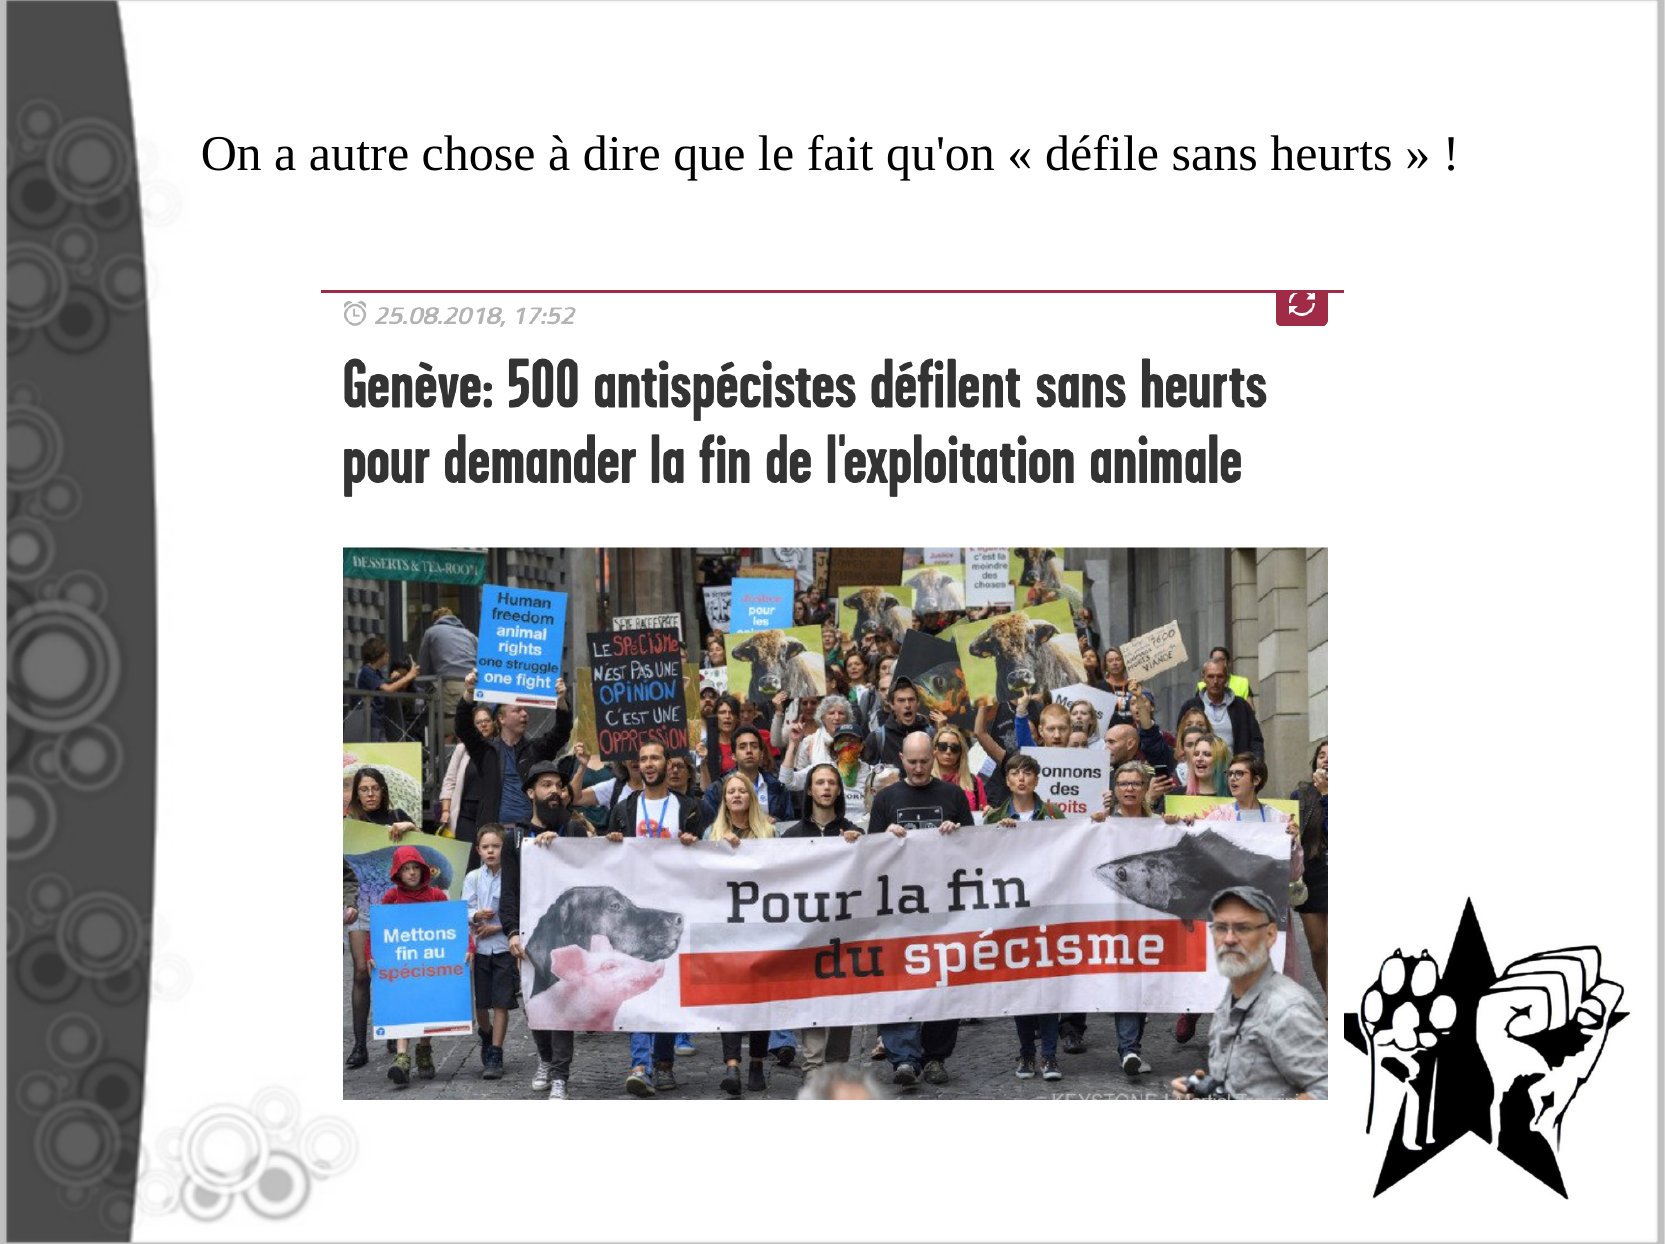

# On a autre chose à dire que le fait qu'on « défile sans heurts » !